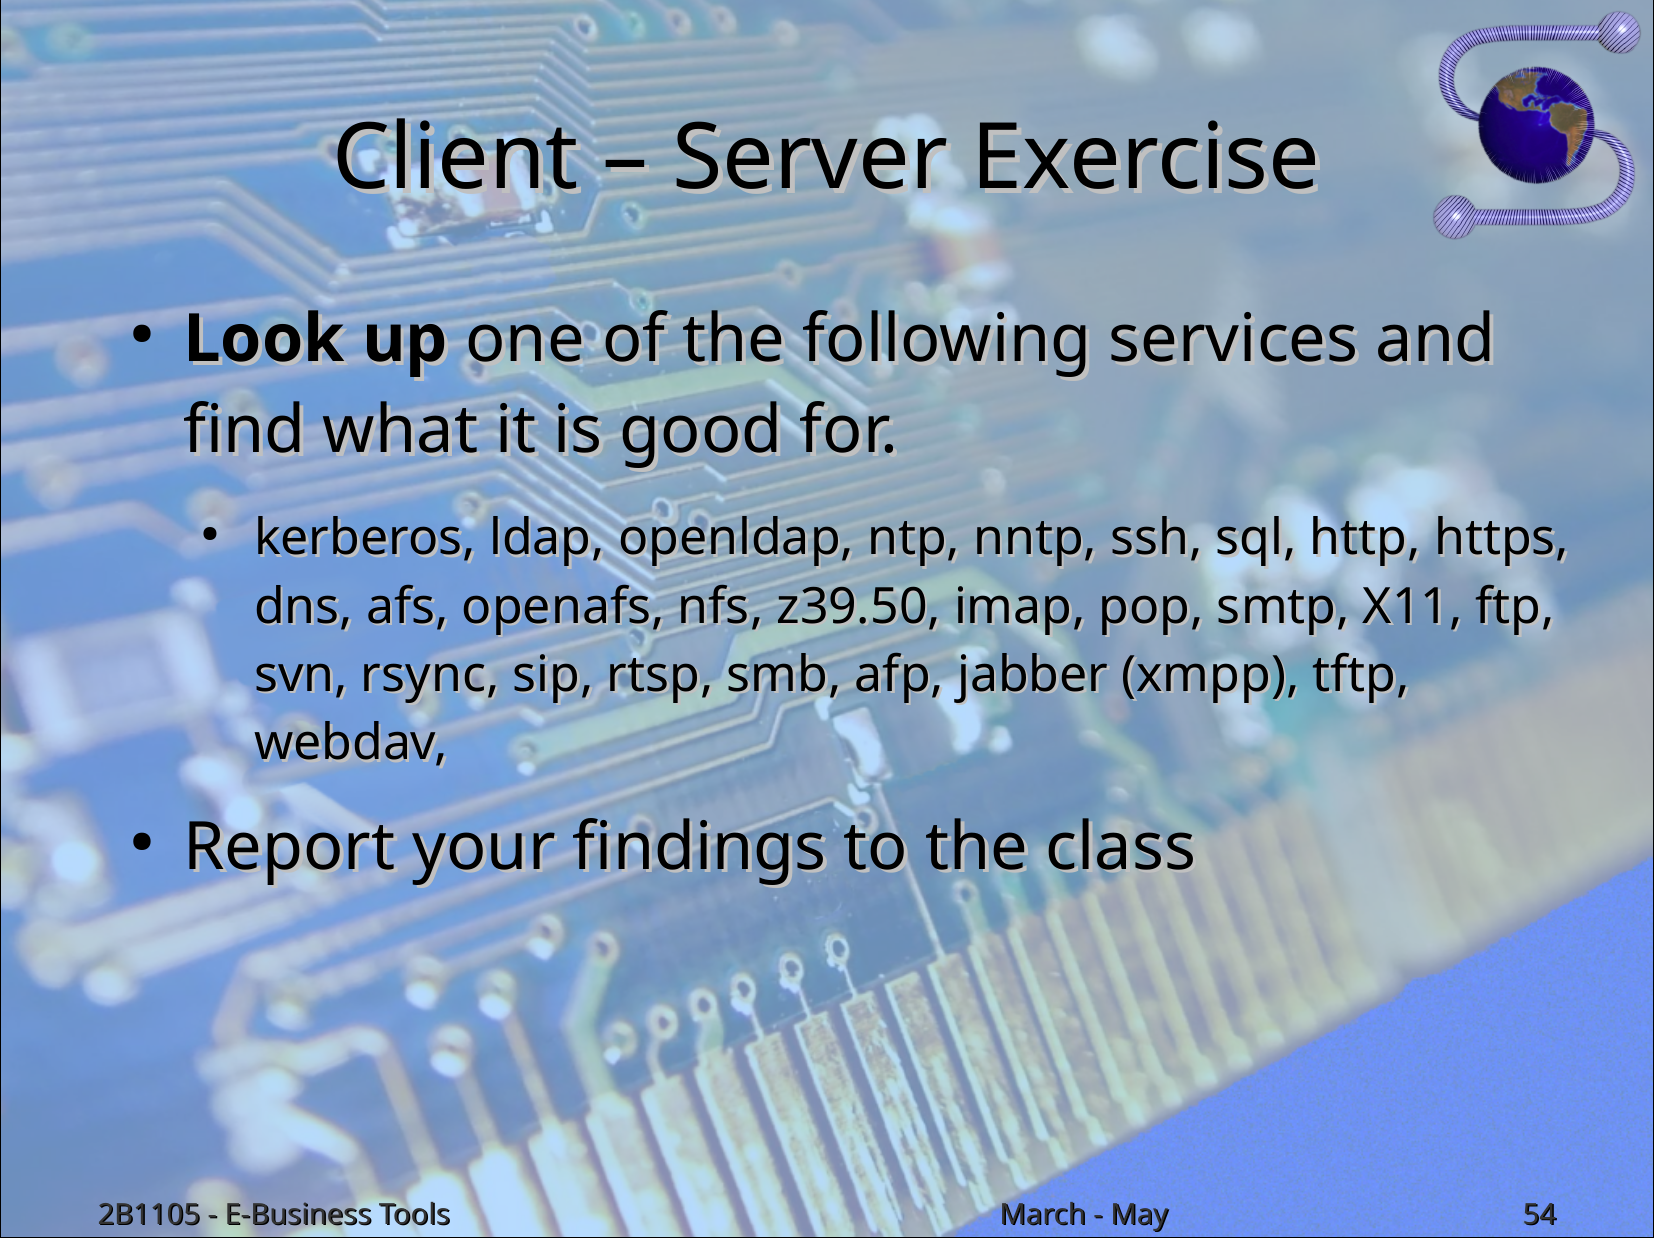

# Client – Server Exercise
Look up one of the following services and
find what it is good for.
kerberos, ldap, openldap, ntp, nntp, ssh, sql, http, https, dns, afs, openafs, nfs, z39.50, imap, pop, smtp, X11, ftp, svn, rsync, sip, rtsp, smb, afp, jabber (xmpp), tftp, webdav,
Report your findings to the class